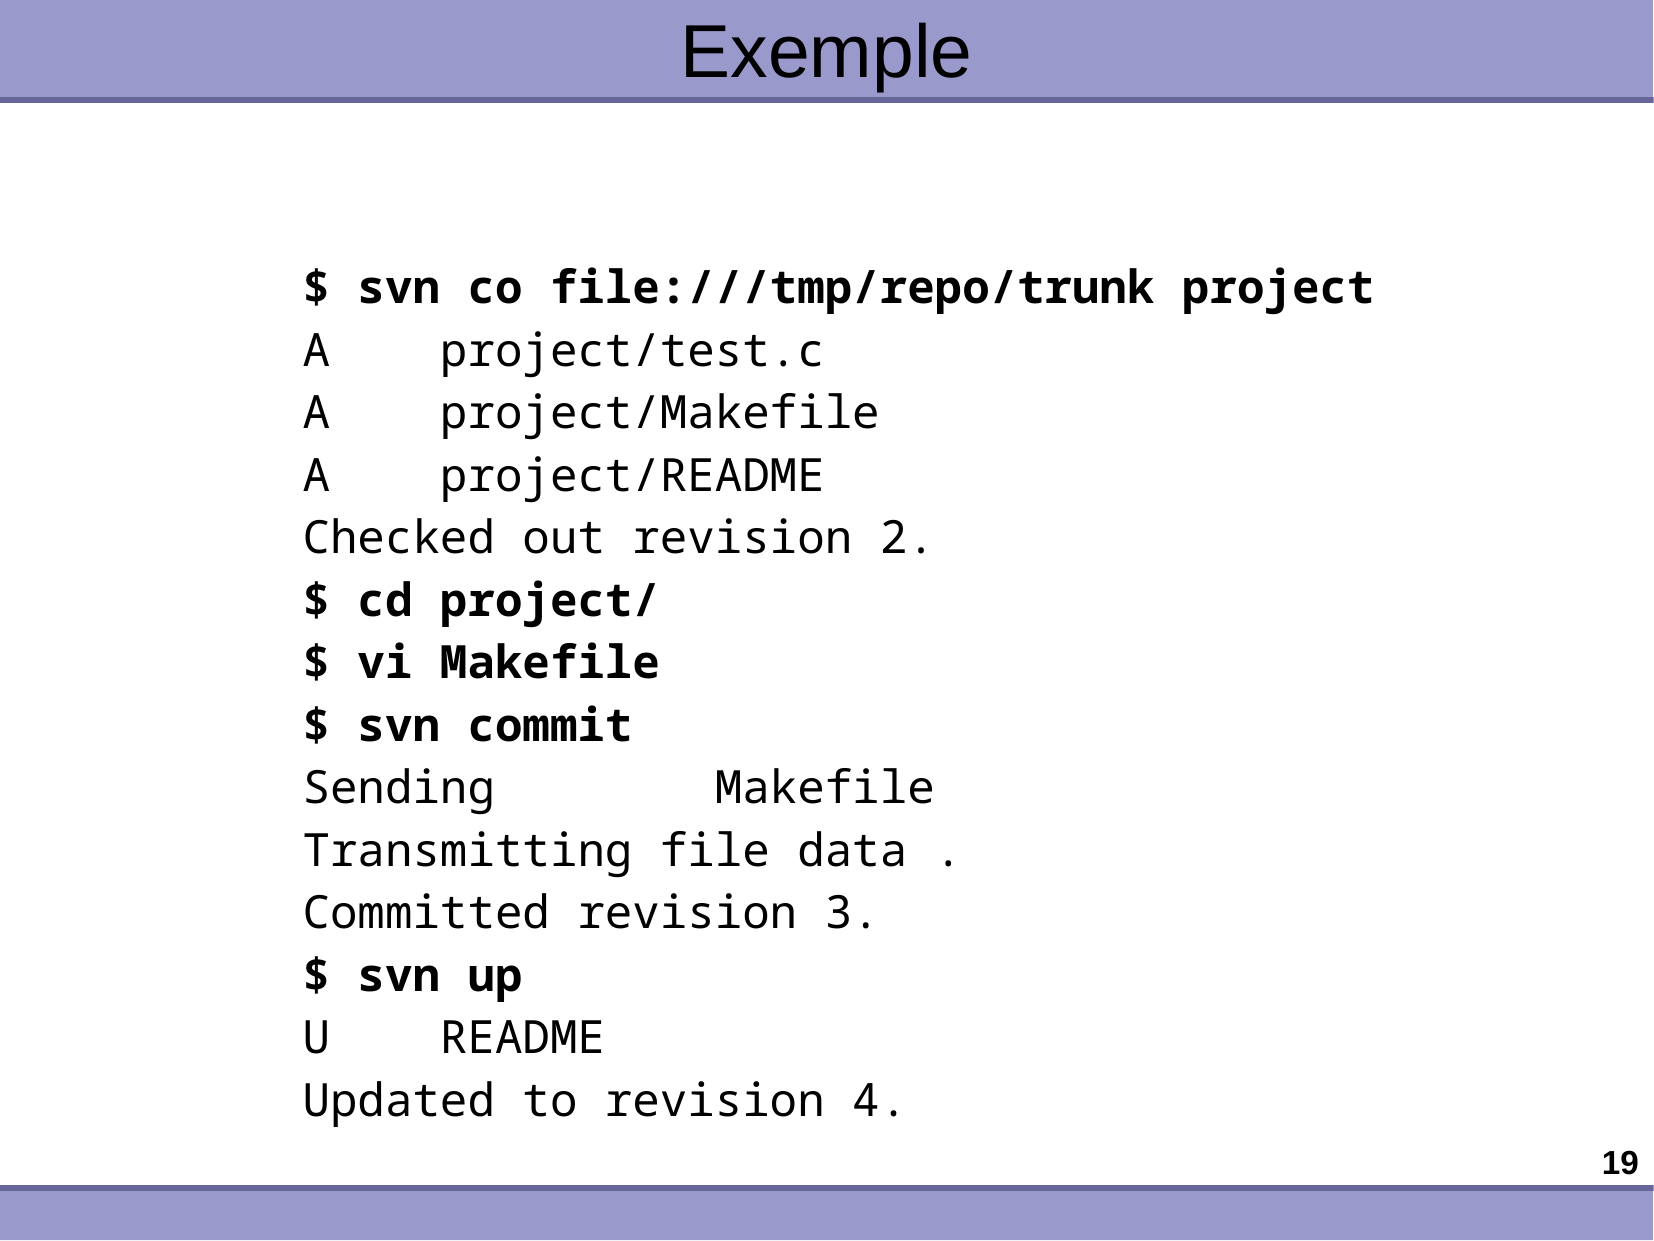

# Exemple
$ svn co file:///tmp/repo/trunk project
A project/test.c
A project/Makefile
A project/README
Checked out revision 2.
$ cd project/
$ vi Makefile
$ svn commit
Sending Makefile
Transmitting file data .
Committed revision 3.
$ svn up
U README
Updated to revision 4.